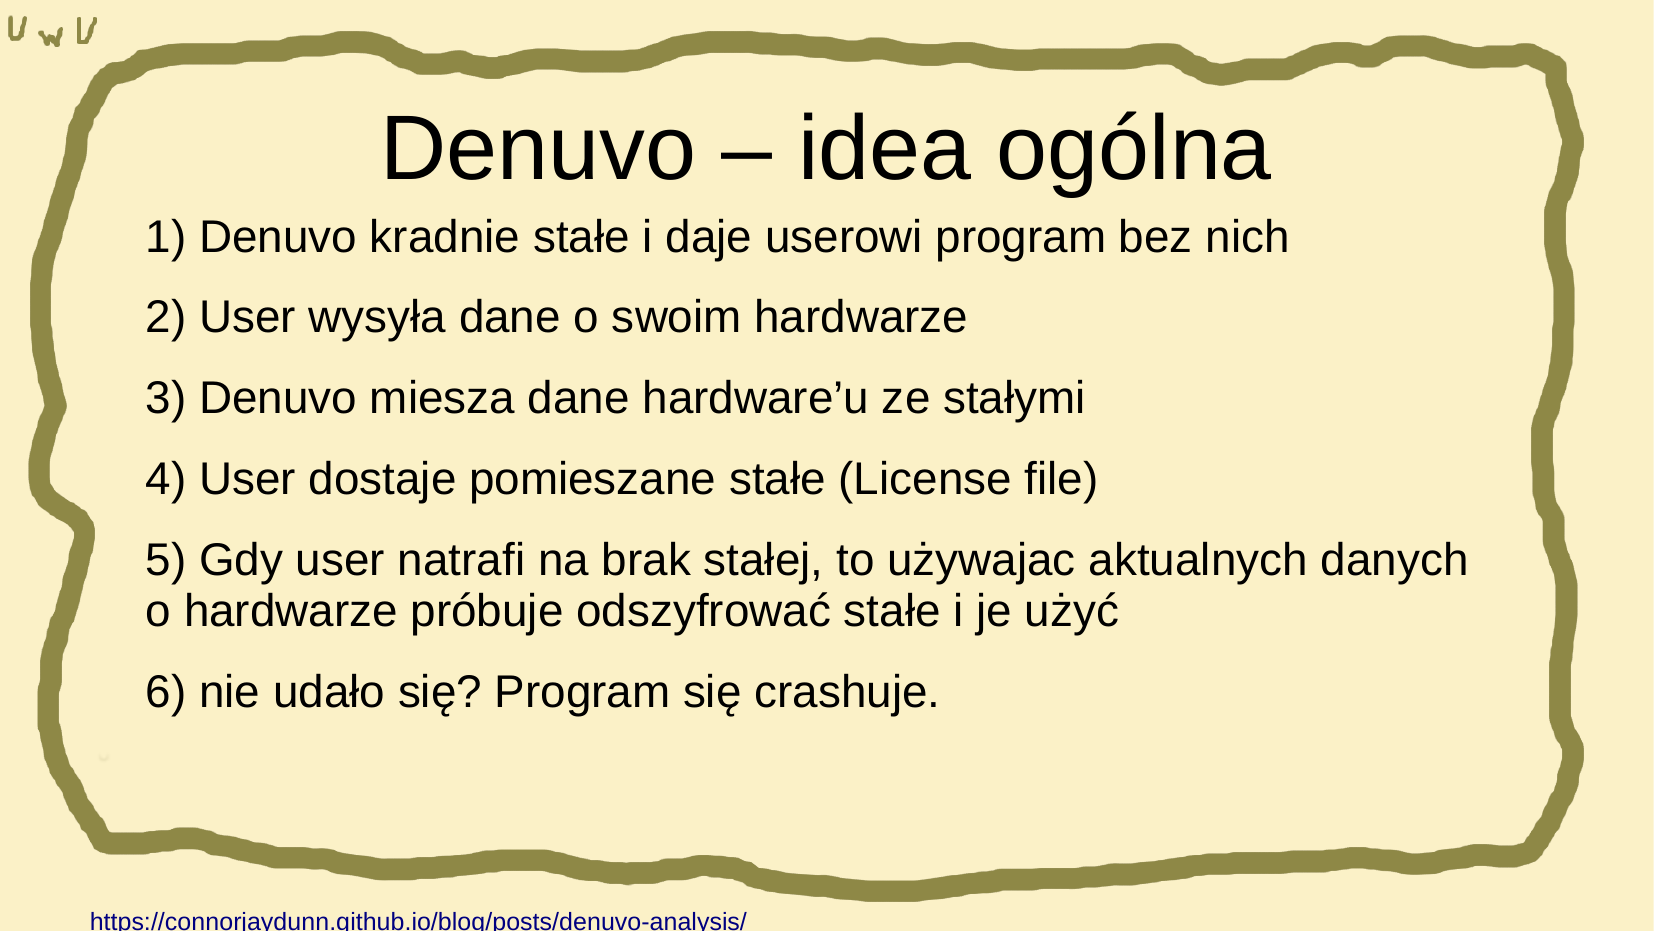

# Denuvo – idea ogólna
1) Denuvo kradnie stałe i daje userowi program bez nich
2) User wysyła dane o swoim hardwarze
3) Denuvo miesza dane hardware’u ze stałymi
4) User dostaje pomieszane stałe (License file)
5) Gdy user natrafi na brak stałej, to używajac aktualnych danych o hardwarze próbuje odszyfrować stałe i je użyć
6) nie udało się? Program się crashuje.
https://connorjaydunn.github.io/blog/posts/denuvo-analysis/